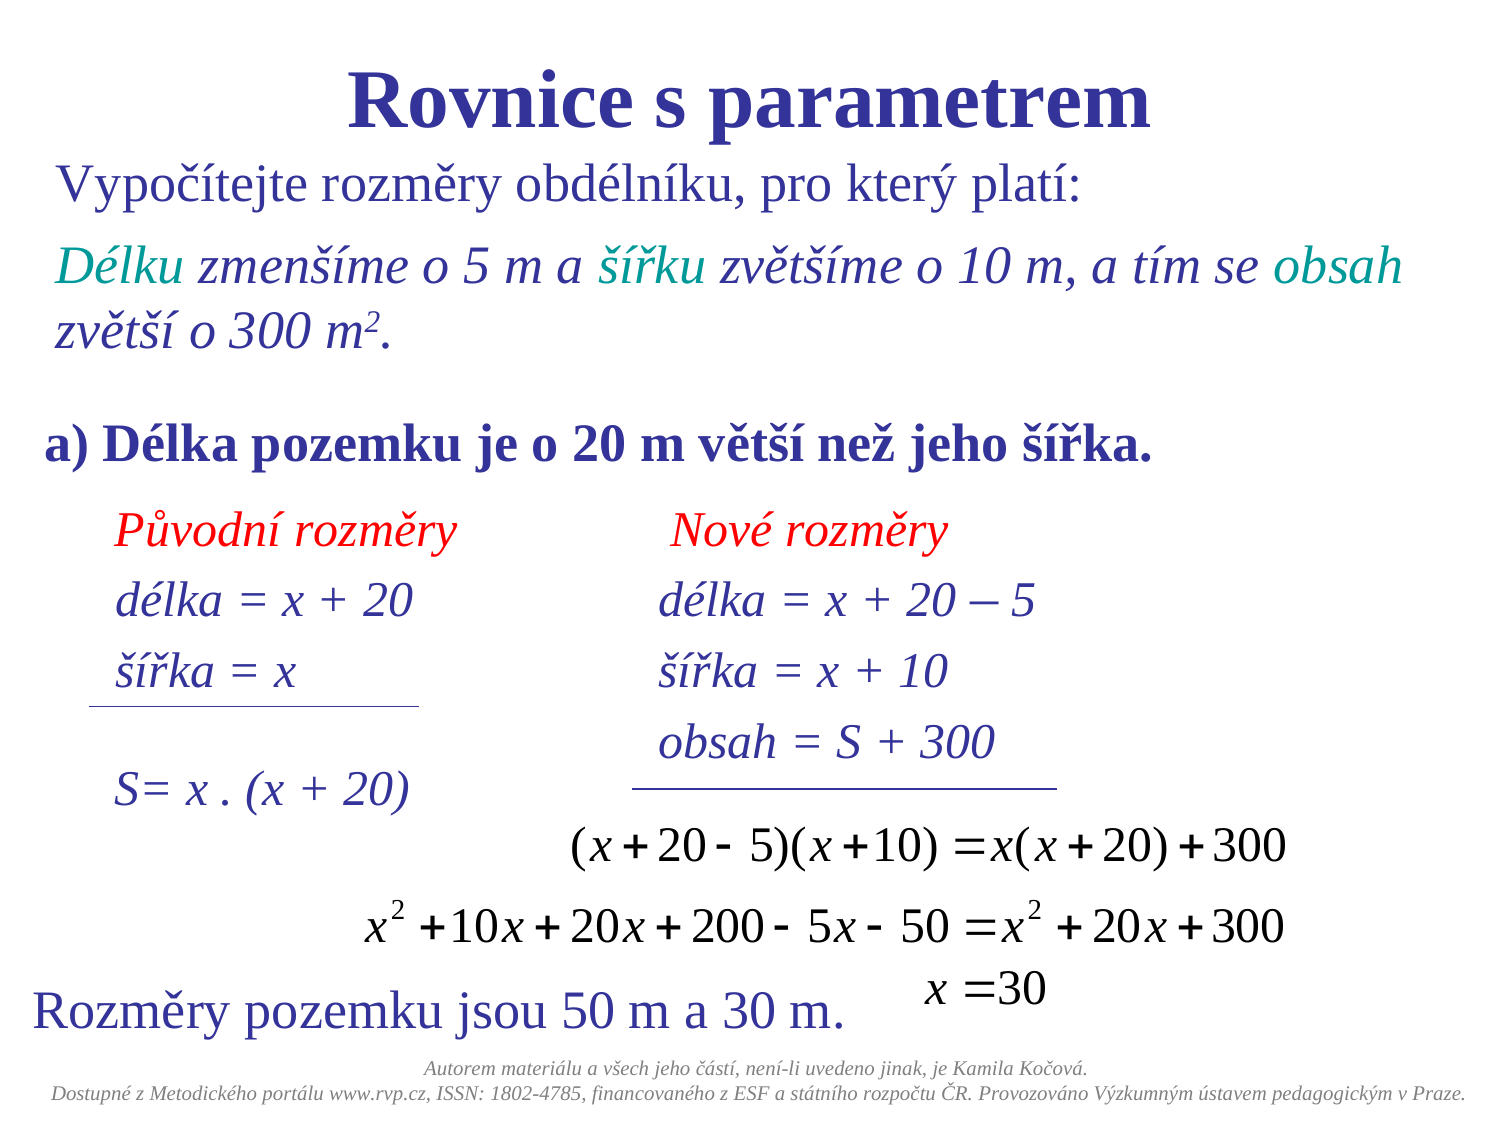

Rovnice s parametrem
Vypočítejte rozměry obdélníku, pro který platí:
Délku zmenšíme o 5 m a šířku zvětšíme o 10 m, a tím se obsah zvětší o 300 m2.
a) Délka pozemku je o 20 m větší než jeho šířka.
Původní rozměry
Nové rozměry
délka = x + 20
délka = x + 20 – 5
šířka = x
šířka = x + 10
obsah = S + 300
S= x . (x + 20)
Rozměry pozemku jsou 50 m a 30 m.
Autorem materiálu a všech jeho částí, není-li uvedeno jinak, je Kamila Kočová. 
Dostupné z Metodického portálu www.rvp.cz, ISSN: 1802-4785, financovaného z ESF a státního rozpočtu ČR. Provozováno Výzkumným ústavem pedagogickým v Praze.